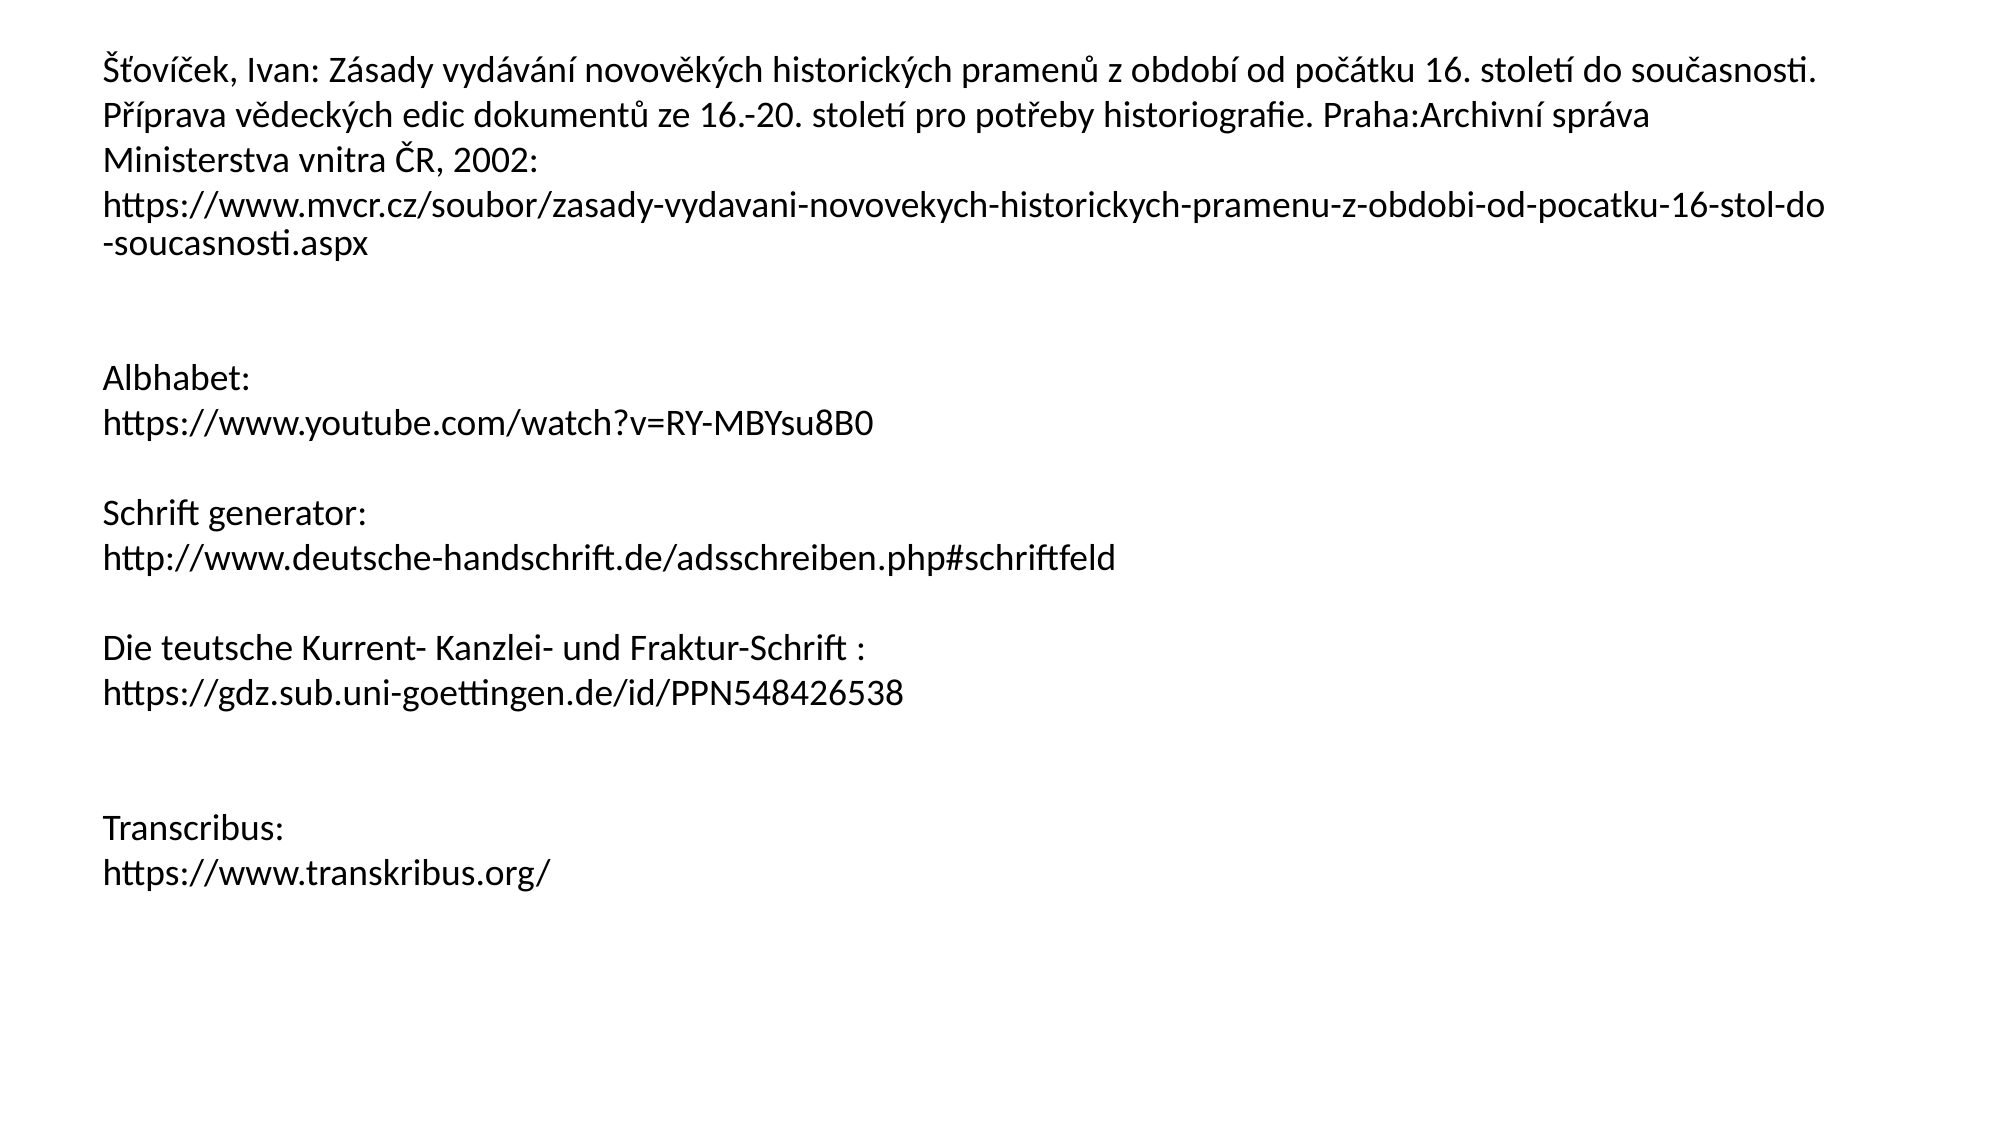

Šťovíček, Ivan: Zásady vydávání novověkých historických pramenů z období od počátku 16. století do současnosti. Příprava vědeckých edic dokumentů ze 16.-20. století pro potřeby historiografie. Praha:Archivní správa Ministerstva vnitra ČR, 2002:
https://www.mvcr.cz/soubor/zasady-vydavani-novovekych-historickych-pramenu-z-obdobi-od-pocatku-16-stol-do-soucasnosti.aspx
Albhabet:
https://www.youtube.com/watch?v=RY-MBYsu8B0
Schrift generator:
http://www.deutsche-handschrift.de/adsschreiben.php#schriftfeld
Die teutsche Kurrent- Kanzlei- und Fraktur-Schrift :
https://gdz.sub.uni-goettingen.de/id/PPN548426538
Transcribus:
https://www.transkribus.org/